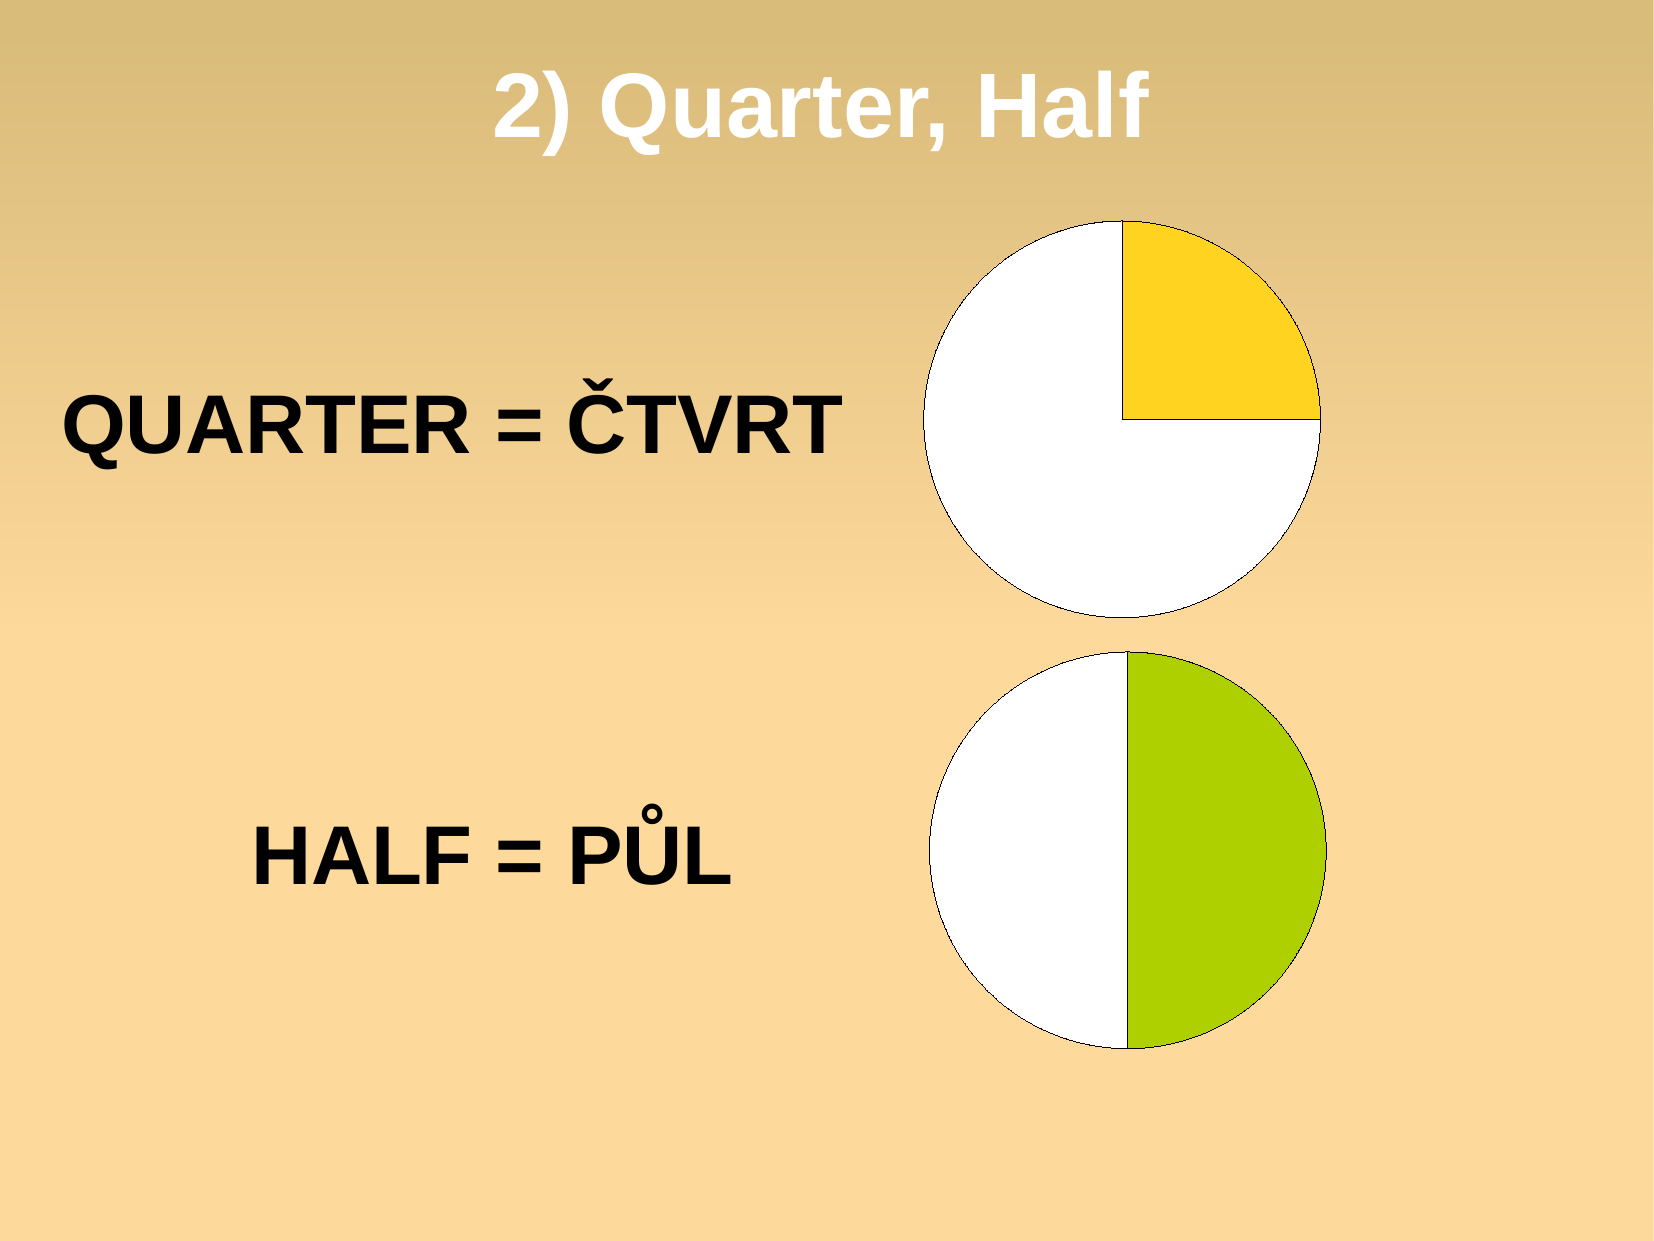

# 2) Quarter, Half
### Chart
| Category | Column 1 | Column 2 |
|---|---|---|
| Row 1 | 12.0 | 12.0 |
| Row 2 | 4.0 | 4.0 |QUARTER = ČTVRT
### Chart
| Category | Column 1 | Column 2 |
|---|---|---|
| Row 1 | 10.0 | 10.0 |
| Row 2 | 10.0 | 10.0 |HALF = PŮL